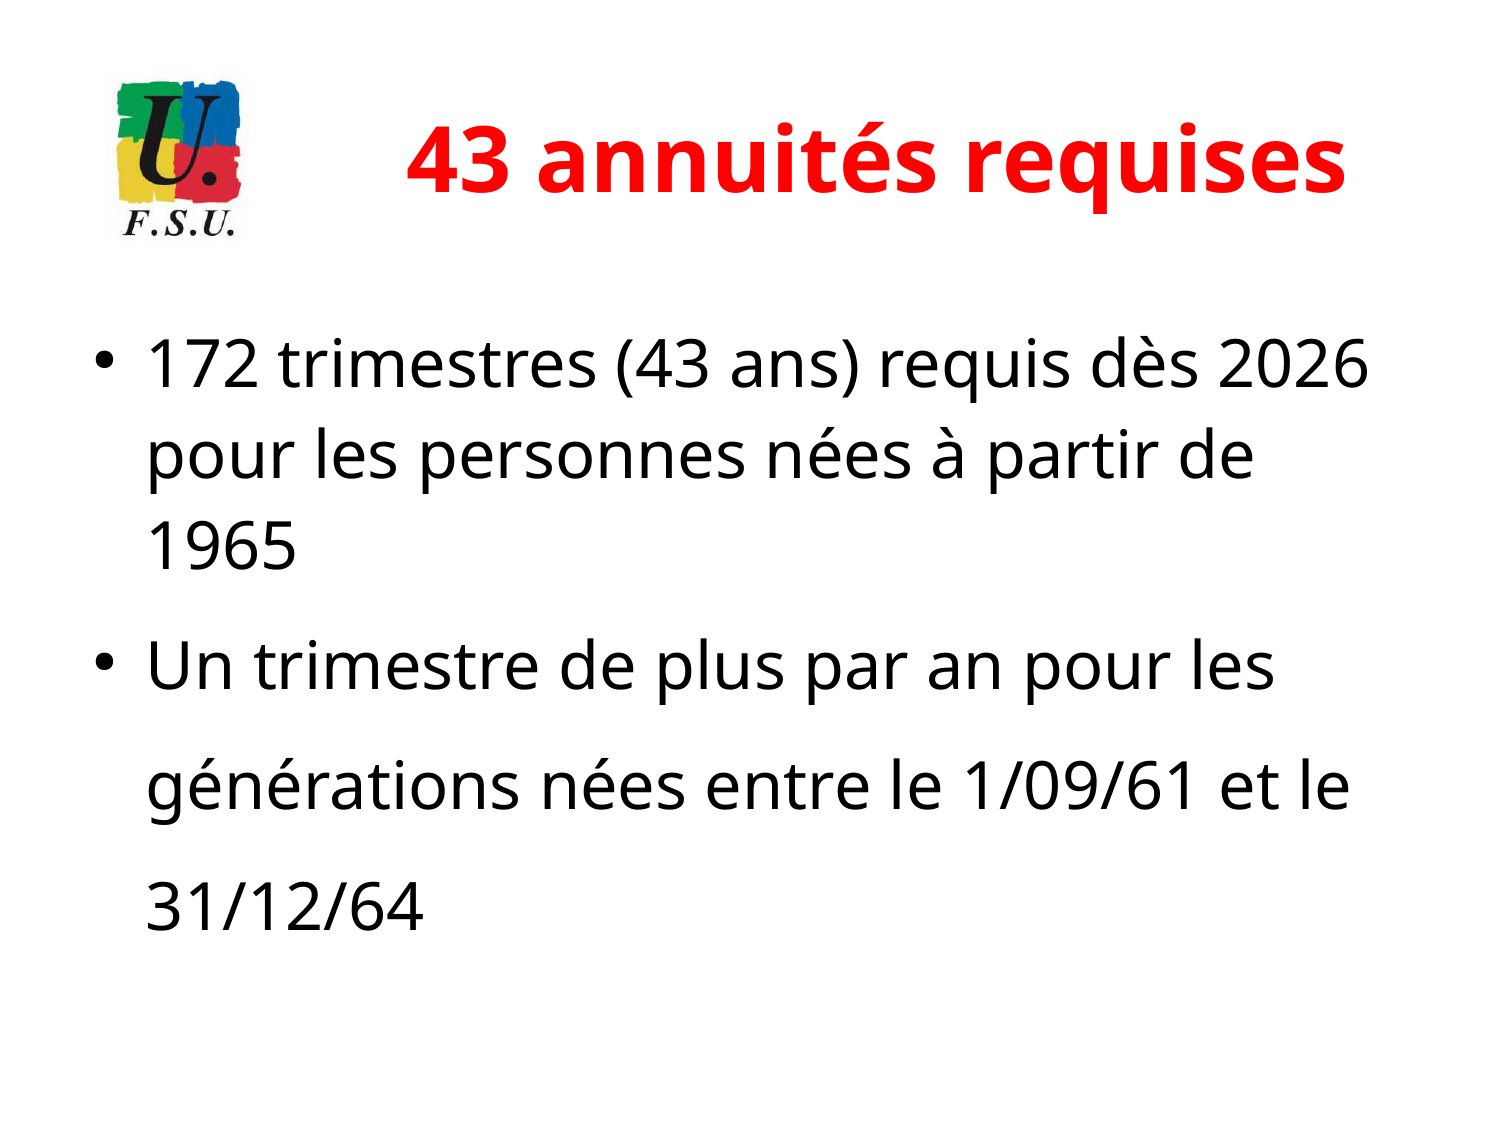

# 43 annuités requises
172 trimestres (43 ans) requis dès 2026 pour les personnes nées à partir de 1965
Un trimestre de plus par an pour les
générations nées entre le 1/09/61 et le
31/12/64